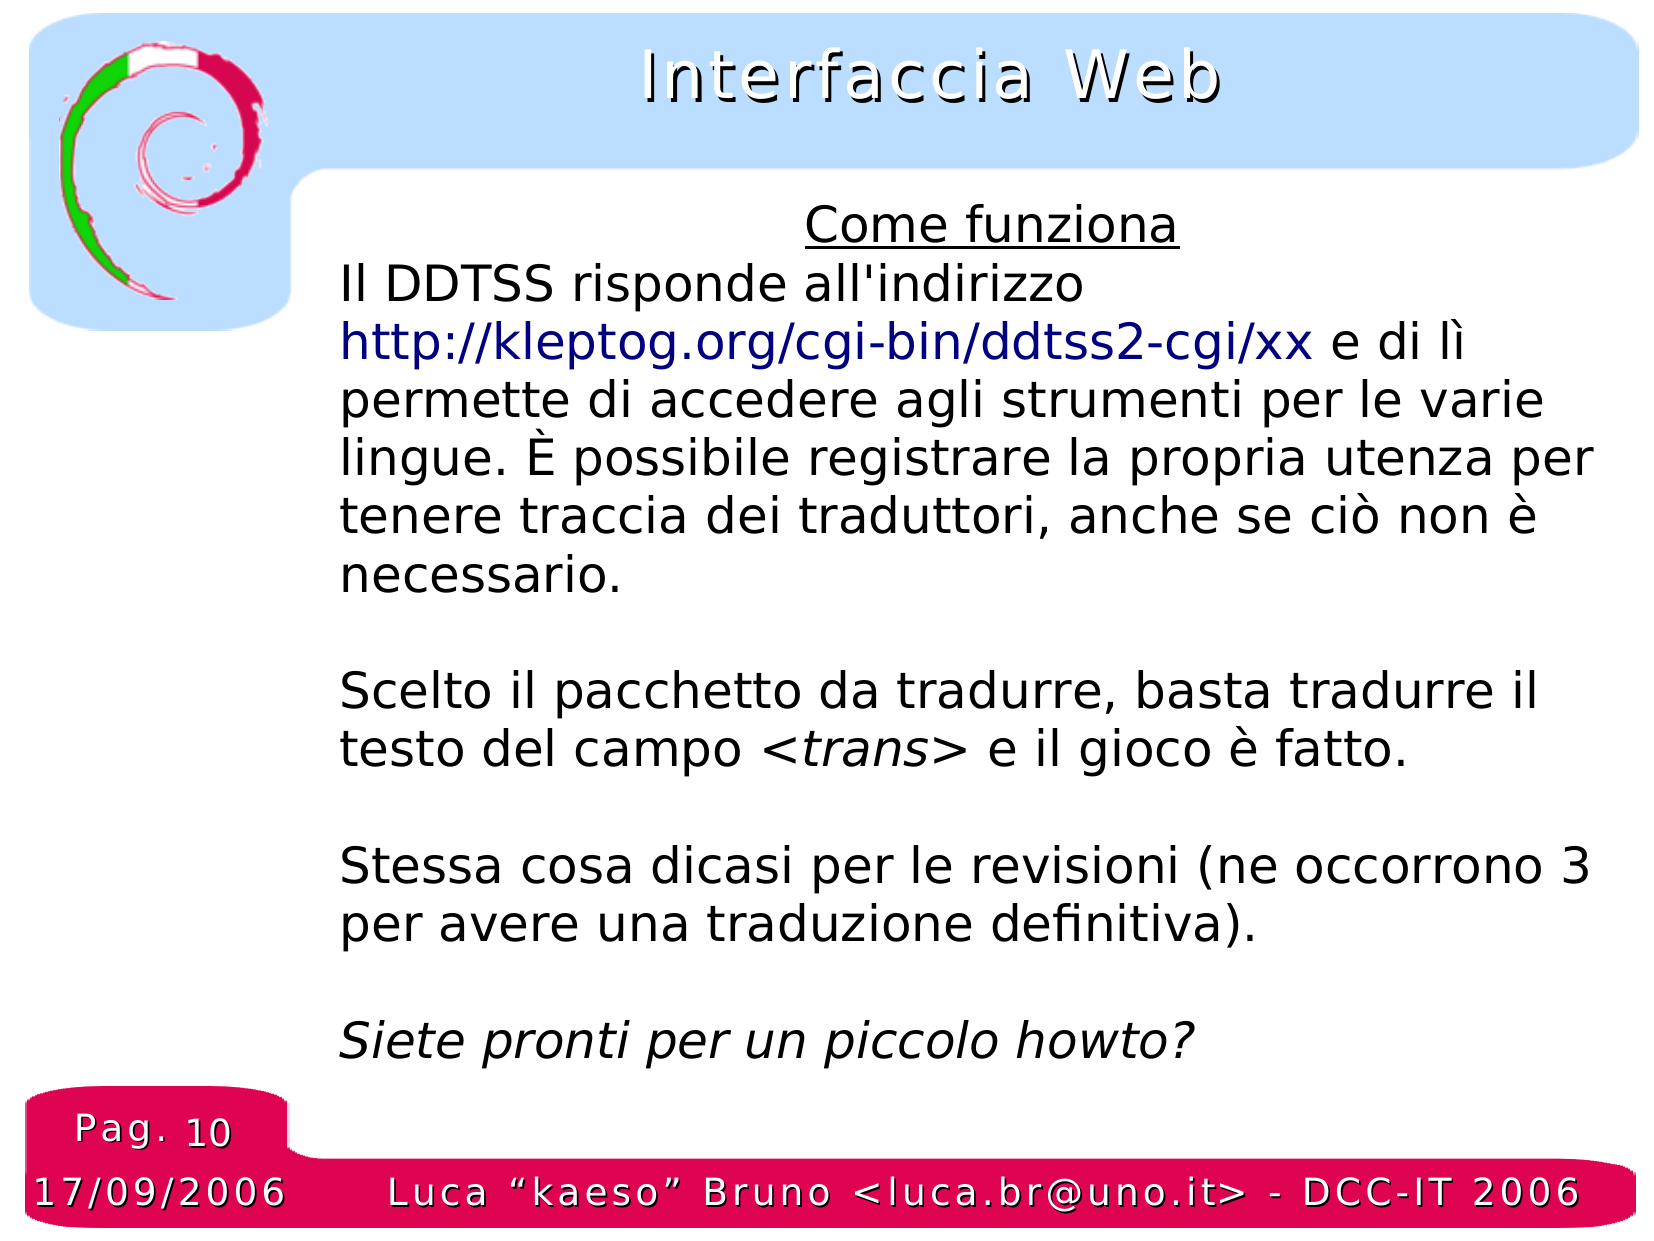

Interfaccia Web
Come funziona
Il DDTSS risponde all'indirizzo http://kleptog.org/cgi-bin/ddtss2-cgi/xx e di lì permette di accedere agli strumenti per le varie lingue. È possibile registrare la propria utenza per tenere traccia dei traduttori, anche se ciò non è necessario.
Scelto il pacchetto da tradurre, basta tradurre il testo del campo <trans> e il gioco è fatto.
Stessa cosa dicasi per le revisioni (ne occorrono 3 per avere una traduzione definitiva).
Siete pronti per un piccolo howto?
Pag.
17/09/2006
Luca “kaeso” Bruno <luca.br@uno.it> - DCC-IT 2006